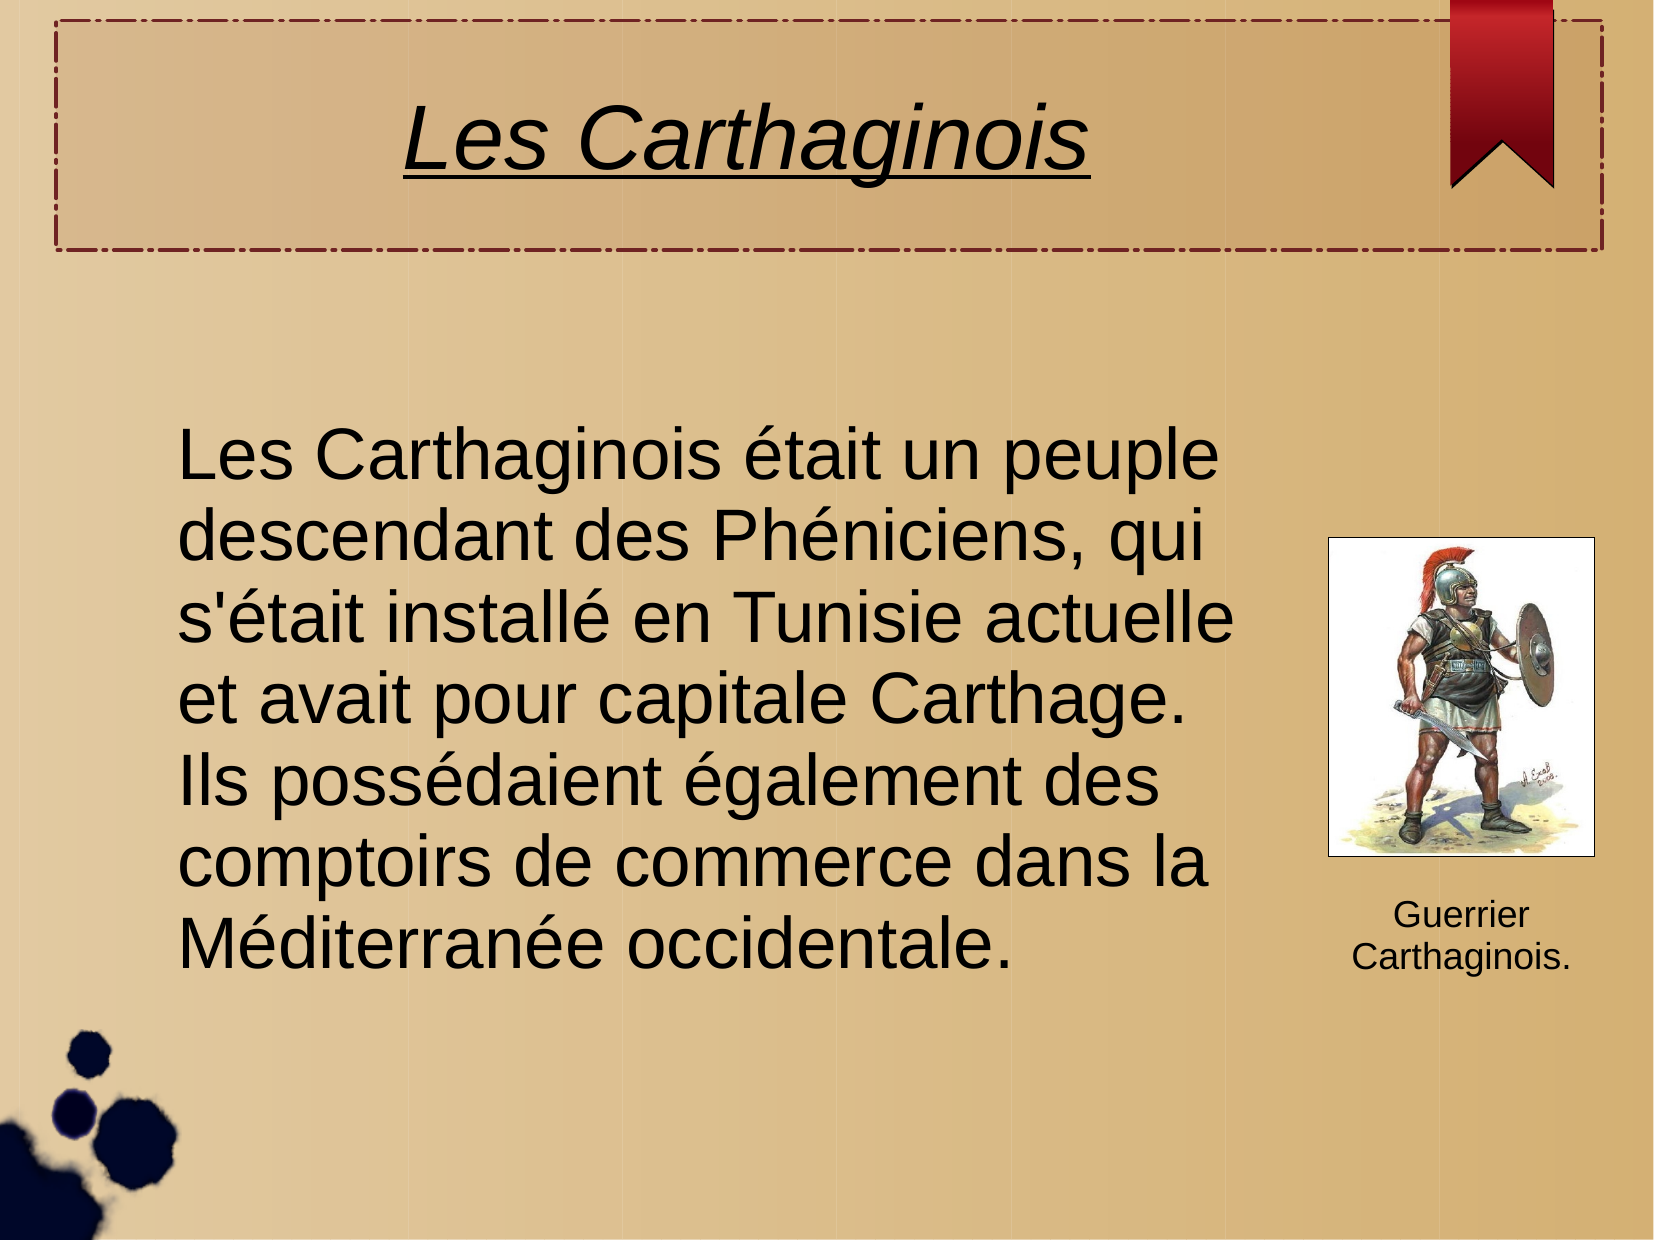

# Les Carthaginois
Les Carthaginois était un peuple descendant des Phéniciens, qui s'était installé en Tunisie actuelle et avait pour capitale Carthage. Ils possédaient également des comptoirs de commerce dans la Méditerranée occidentale.
Guerrier Carthaginois.